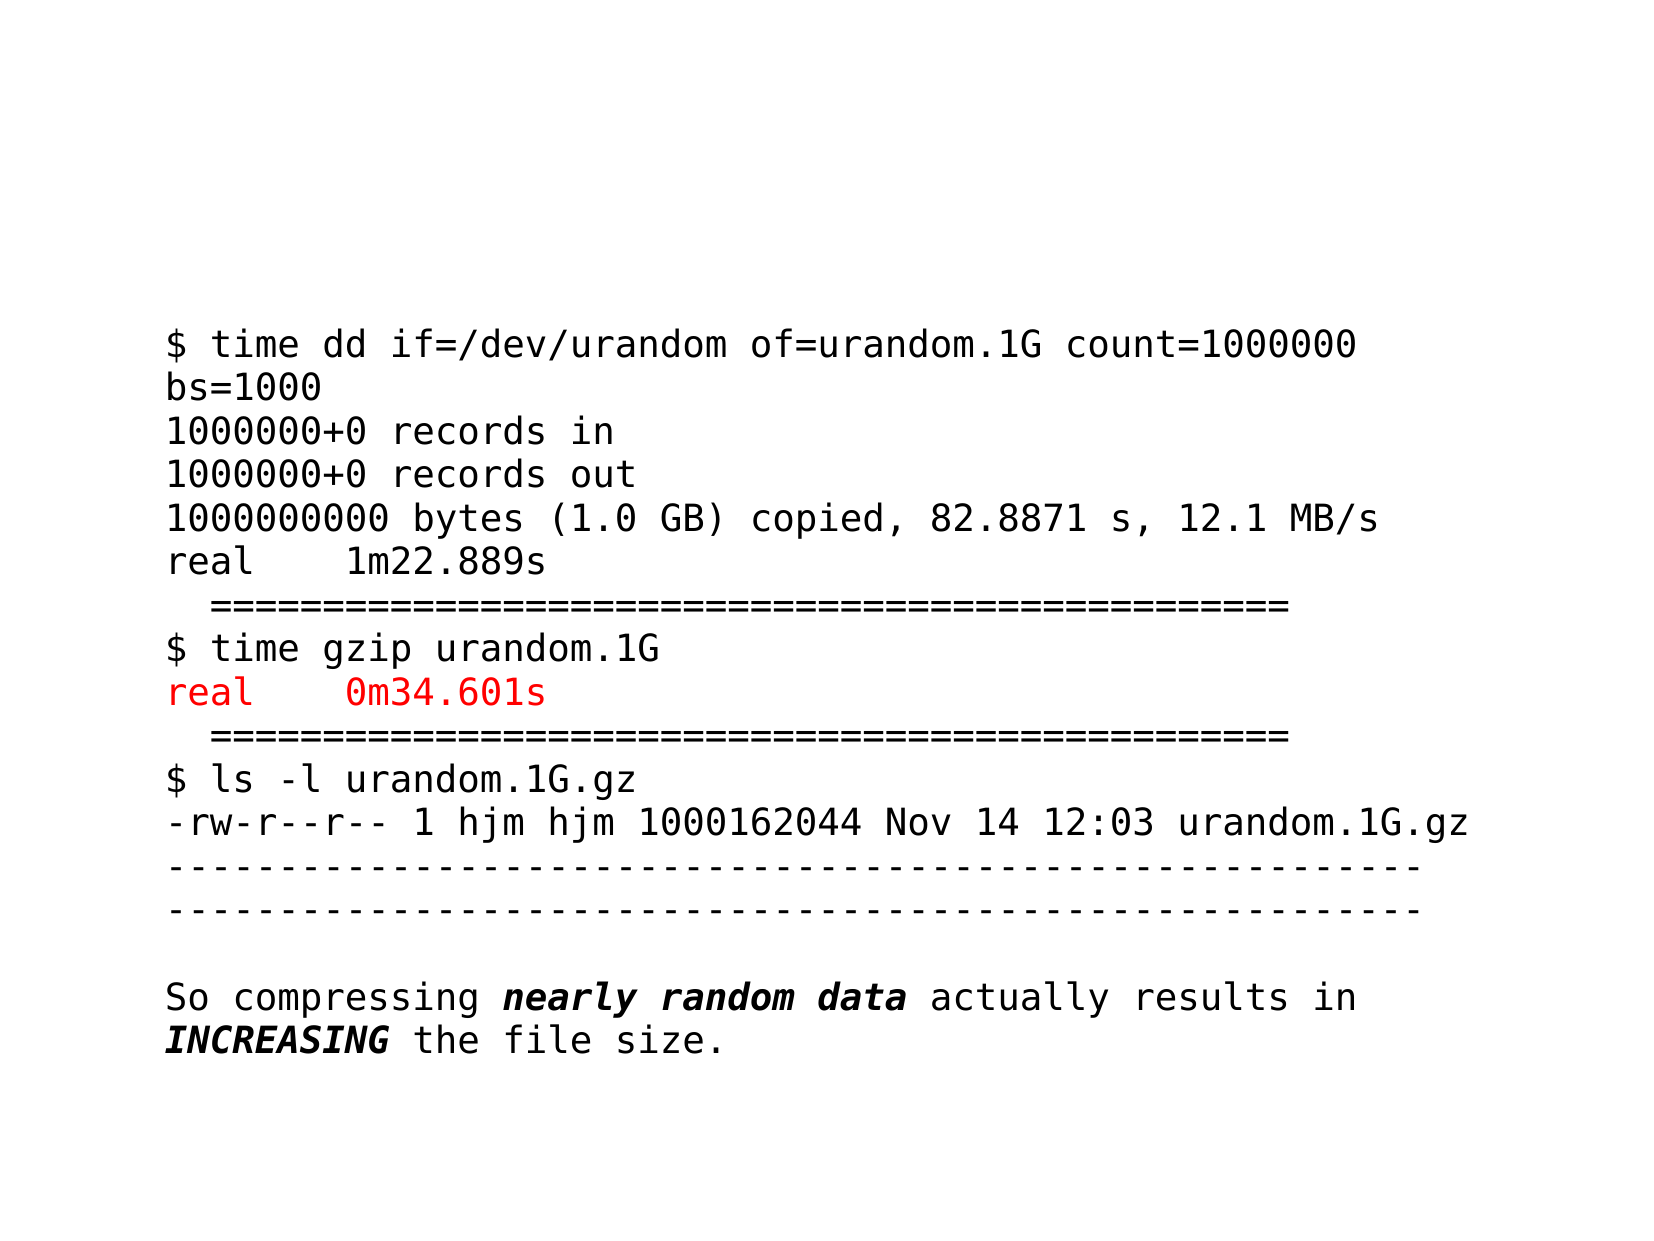

$ time dd if=/dev/urandom of=urandom.1G count=1000000 bs=1000
1000000+0 records in
1000000+0 records out
1000000000 bytes (1.0 GB) copied, 82.8871 s, 12.1 MB/s
real 1m22.889s
 ================================================
$ time gzip urandom.1G
real 0m34.601s
 ================================================
$ ls -l urandom.1G.gz
-rw-r--r-- 1 hjm hjm 1000162044 Nov 14 12:03 urandom.1G.gz
--------------------------------------------------------
--------------------------------------------------------
So compressing nearly random data actually results in INCREASING the file size.